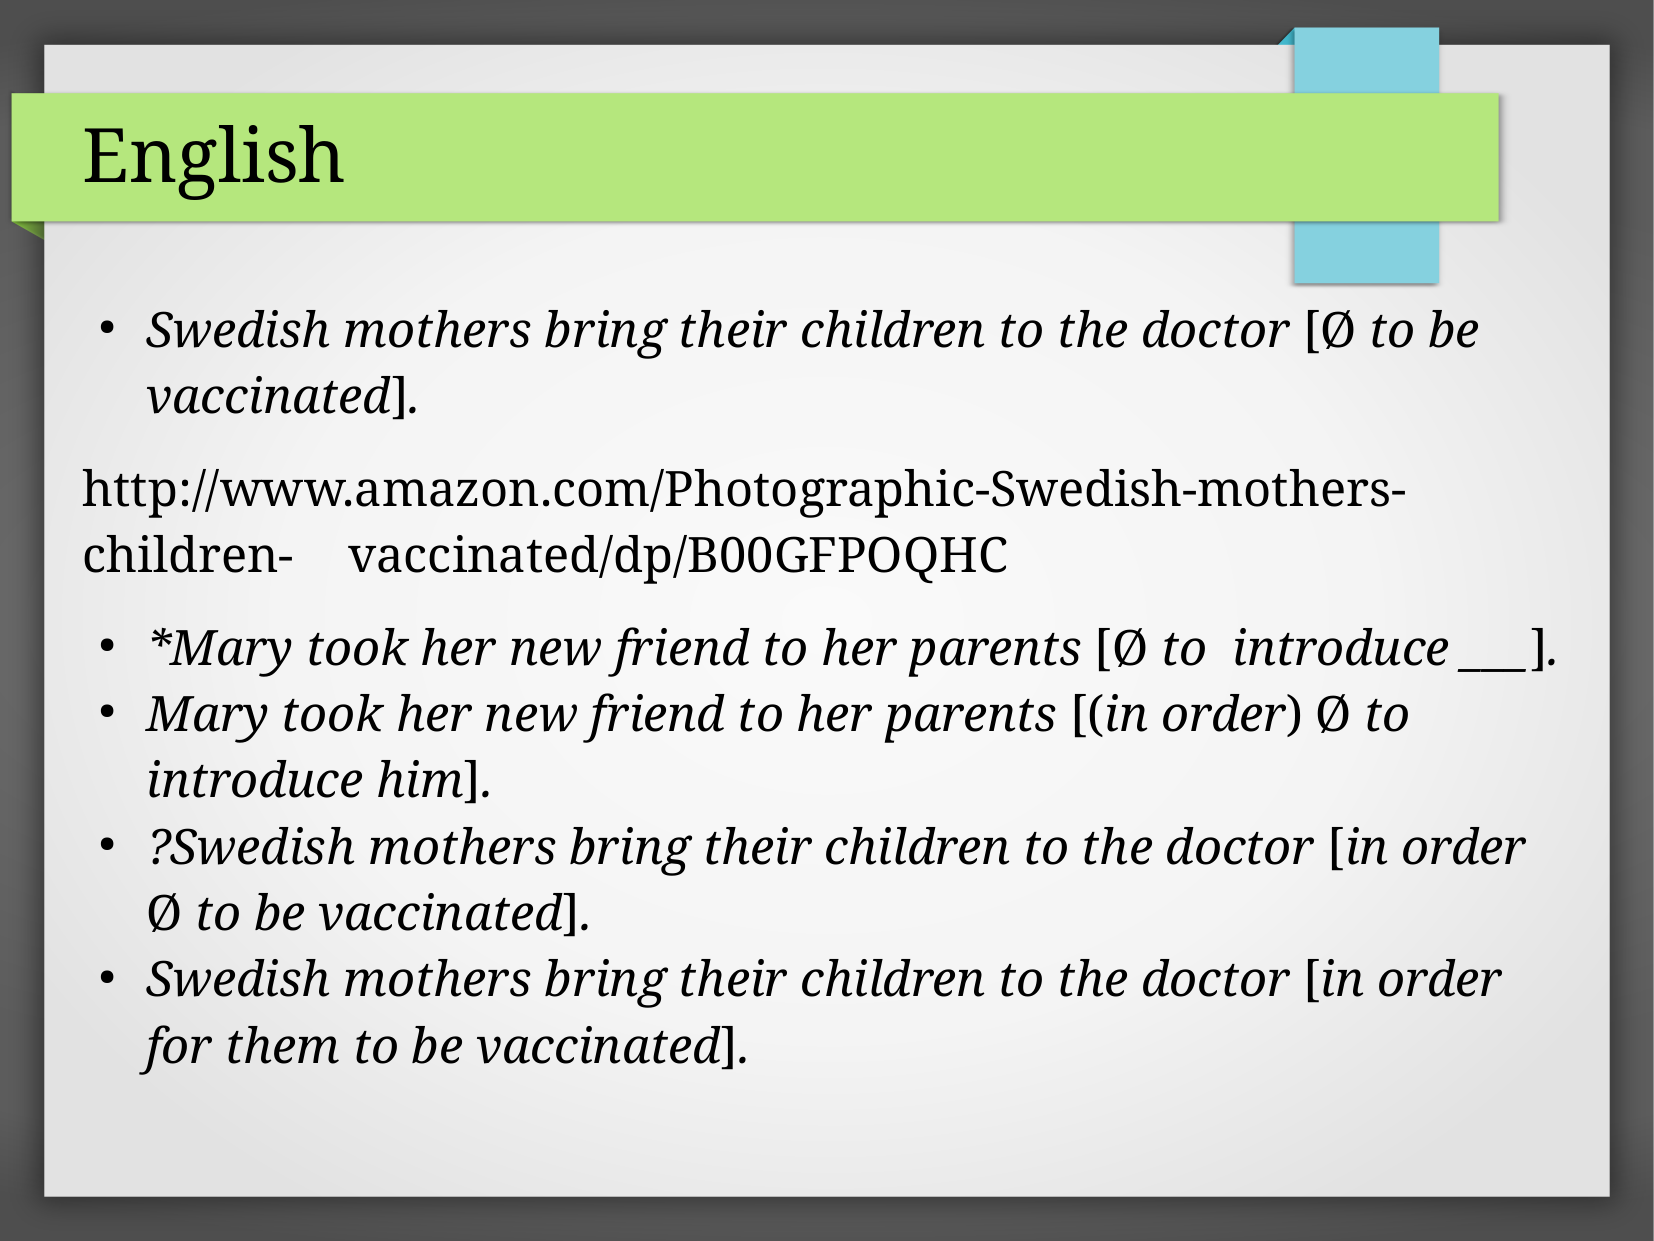

# English
Swedish mothers bring their children to the doctor [Ø to be vaccinated].
http://www.amazon.com/Photographic-Swedish-mothers-children-	vaccinated/dp/B00GFPOQHC
*Mary took her new friend to her parents [Ø to introduce ___].
Mary took her new friend to her parents [(in order) Ø to introduce him].
?Swedish mothers bring their children to the doctor [in order Ø to be vaccinated].
Swedish mothers bring their children to the doctor [in order for them to be vaccinated].